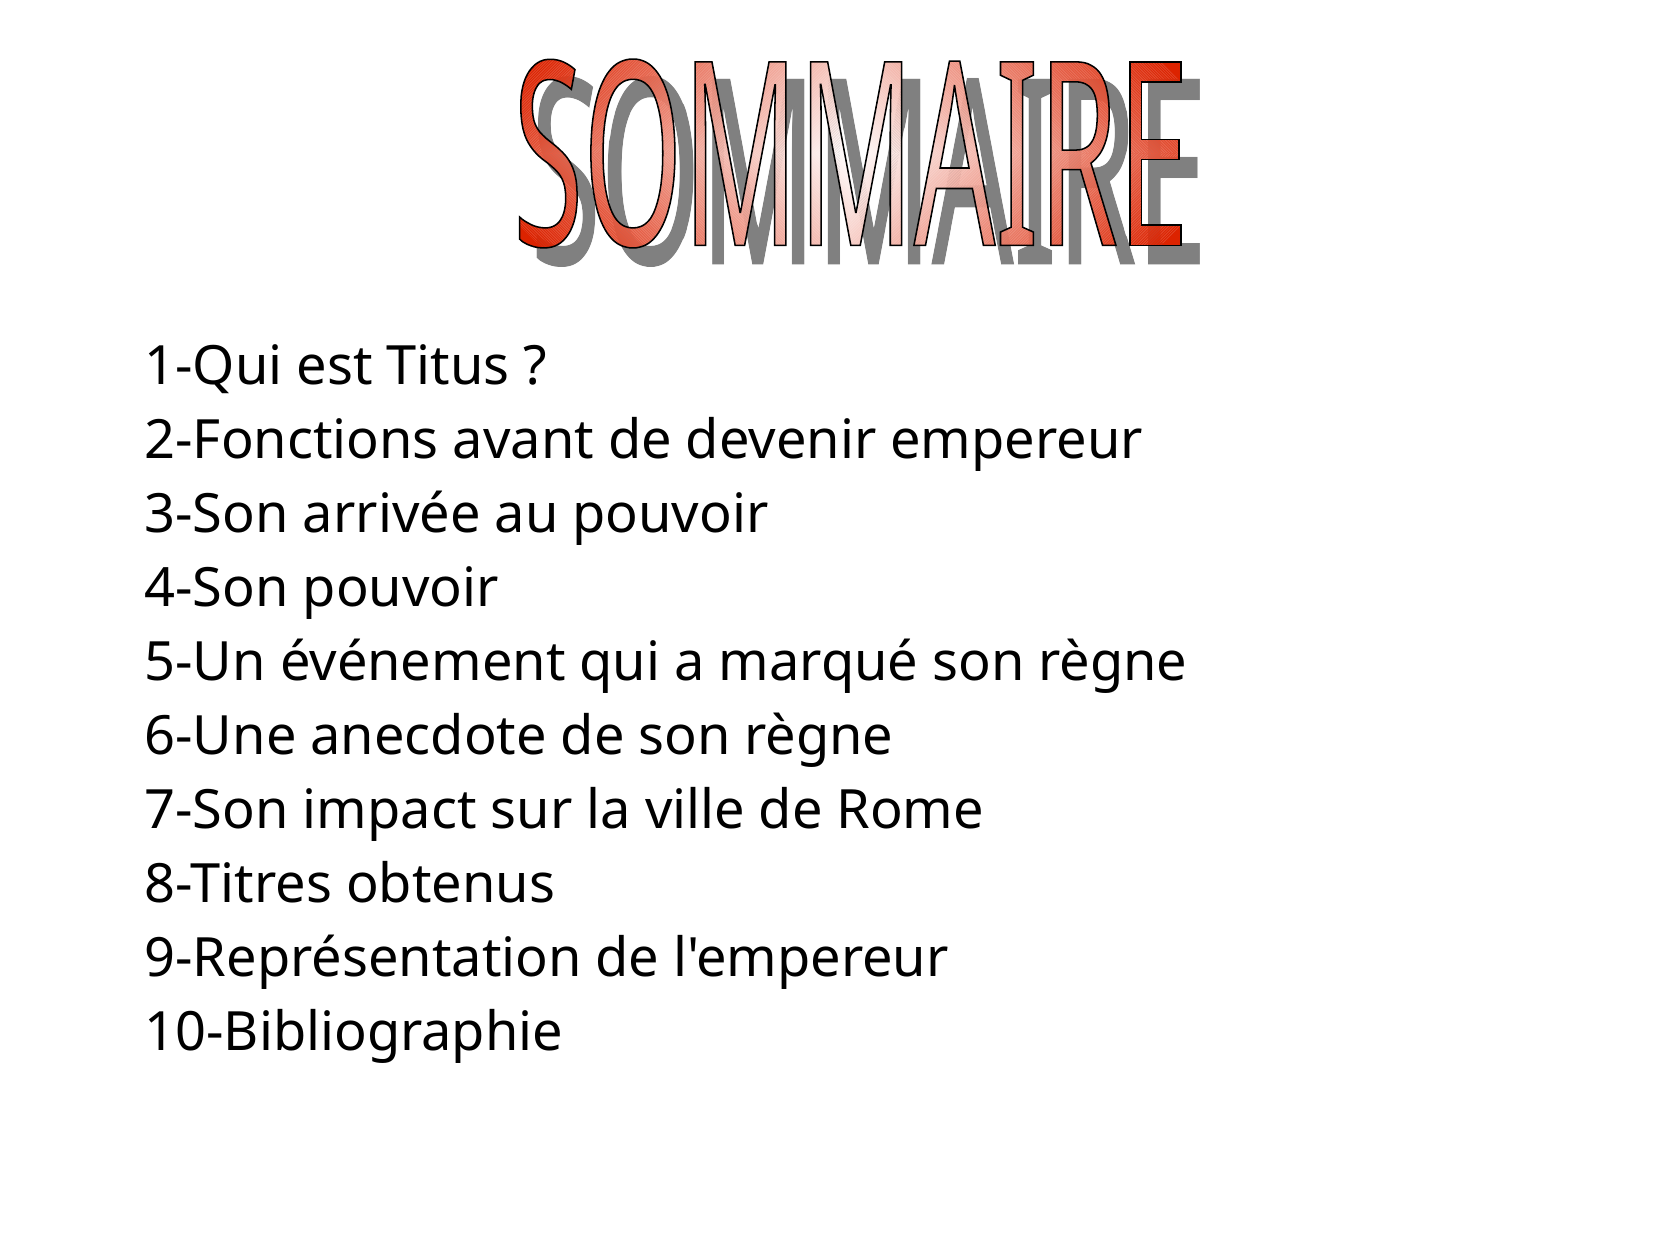

SOMMAIRE
1-Qui est Titus ?
2-Fonctions avant de devenir empereur
3-Son arrivée au pouvoir
4-Son pouvoir
5-Un événement qui a marqué son règne
6-Une anecdote de son règne
7-Son impact sur la ville de Rome
8-Titres obtenus
9-Représentation de l'empereur
10-Bibliographie